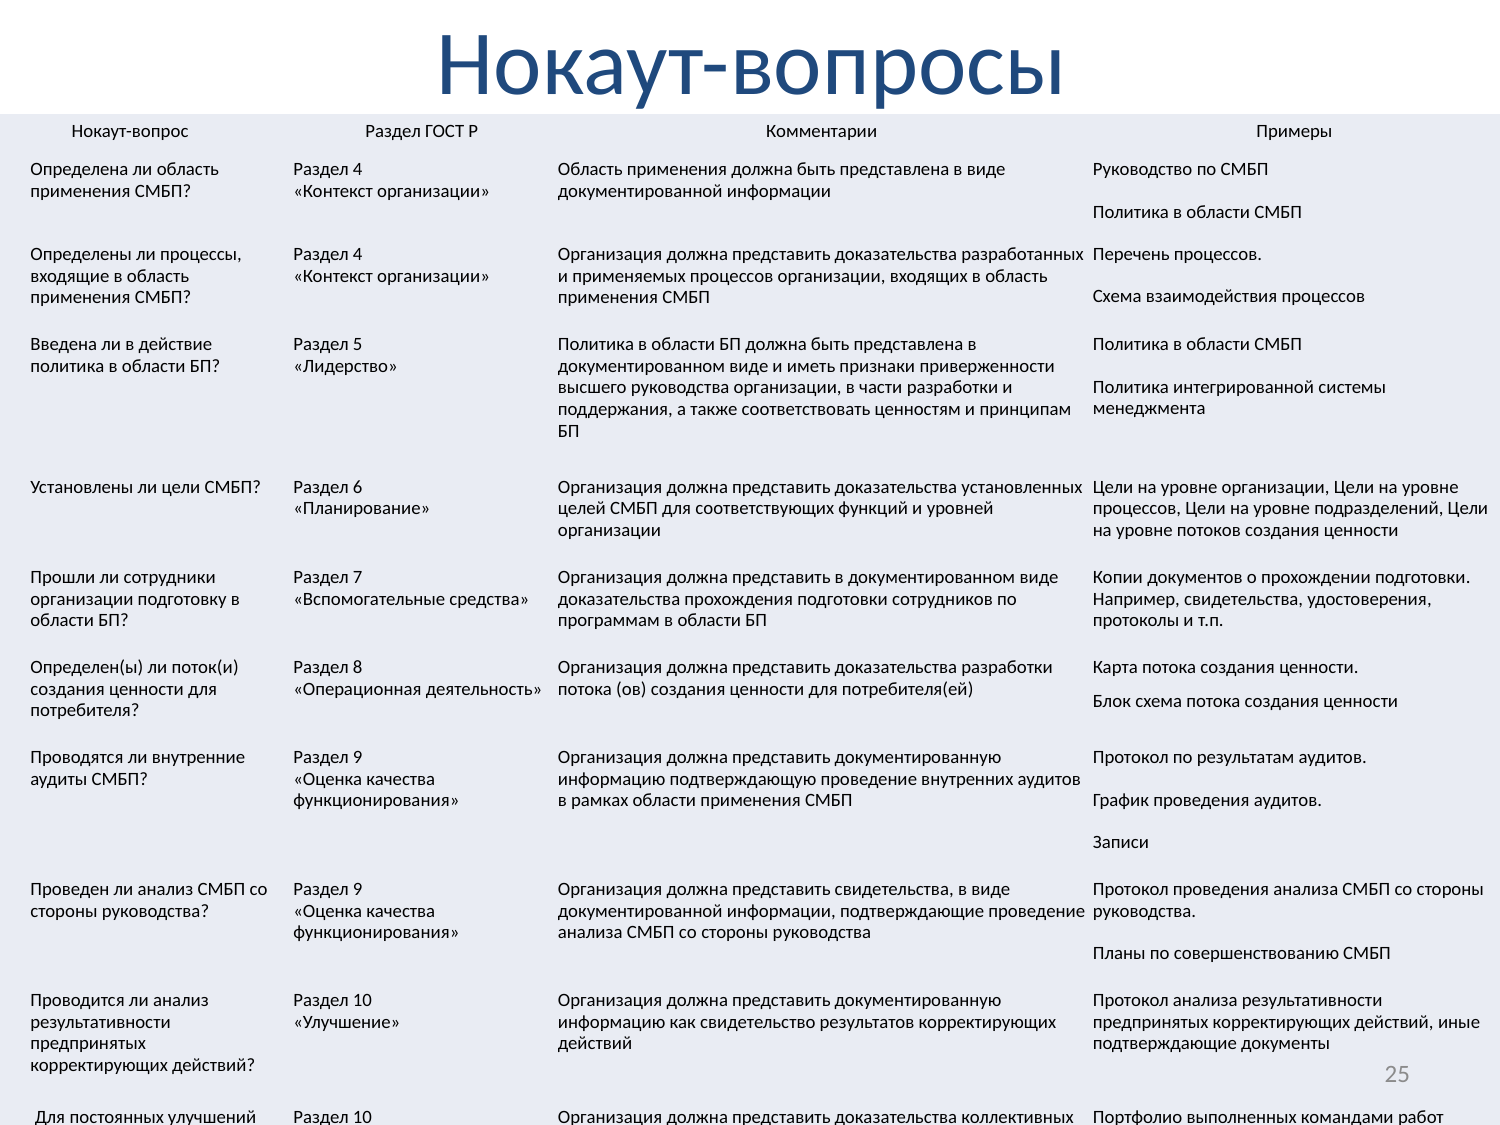

Нокаут-вопросы
| Нокаут-вопрос | Раздел ГОСТ Р | Комментарии | Примеры |
| --- | --- | --- | --- |
| Определена ли область применения СМБП? | Раздел 4 «Контекст организации» | Область применения должна быть представлена в виде документированной информации | Руководство по СМБП Политика в области СМБП |
| Определены ли процессы, входящие в область применения СМБП? | Раздел 4 «Контекст организации» | Организация должна представить доказательства разработанных и применяемых процессов организации, входящих в область применения СМБП | Перечень процессов. Схема взаимодействия процессов |
| Введена ли в действие политика в области БП? | Раздел 5 «Лидерство» | Политика в области БП должна быть представлена в документированном виде и иметь признаки приверженности высшего руководства организации, в части разработки и поддержания, а также соответствовать ценностям и принципам БП | Политика в области СМБП Политика интегрированной системы менеджмента |
| Установлены ли цели СМБП? | Раздел 6 «Планирование» | Организация должна представить доказательства установленных целей СМБП для соответствующих функций и уровней организации | Цели на уровне организации, Цели на уровне процессов, Цели на уровне подразделений, Цели на уровне потоков создания ценности |
| Прошли ли сотрудники организации подготовку в области БП? | Раздел 7 «Вспомогательные средства» | Организация должна представить в документированном виде доказательства прохождения подготовки сотрудников по программам в области БП | Копии документов о прохождении подготовки. Например, свидетельства, удостоверения, протоколы и т.п. |
| Определен(ы) ли поток(и) создания ценности для потребителя? | Раздел 8 «Операционная деятельность» | Организация должна представить доказательства разработки потока (ов) создания ценности для потребителя(ей) | Карта потока создания ценности. Блок схема потока создания ценности |
| Проводятся ли внутренние аудиты СМБП? | Раздел 9 «Оценка качества функционирования» | Организация должна представить документированную информацию подтверждающую проведение внутренних аудитов в рамках области применения СМБП | Протокол по результатам аудитов. График проведения аудитов. Записи |
| Проведен ли анализ СМБП со стороны руководства? | Раздел 9 «Оценка качества функционирования» | Организация должна представить свидетельства, в виде документированной информации, подтверждающие проведение анализа СМБП со стороны руководства | Протокол проведения анализа СМБП со стороны руководства. Планы по совершенствованию СМБП |
| Проводится ли анализ результативности предпринятых корректирующих действий? | Раздел 10 «Улучшение» | Организация должна представить документированную информацию как свидетельство результатов корректирующих действий | Протокол анализа результативности предпринятых корректирующих действий, иные подтверждающие документы |
| Для постоянных улучшений используются ли коллективные формы организации сотрудников? | Раздел 10 «Улучшение» | Организация должна представить доказательства коллективных формы организации сотрудников для вовлечения в деятельность по постоянному улучшению | Портфолио выполненных командами работ Перечень выделенных ресурсов для результативной работы команд |